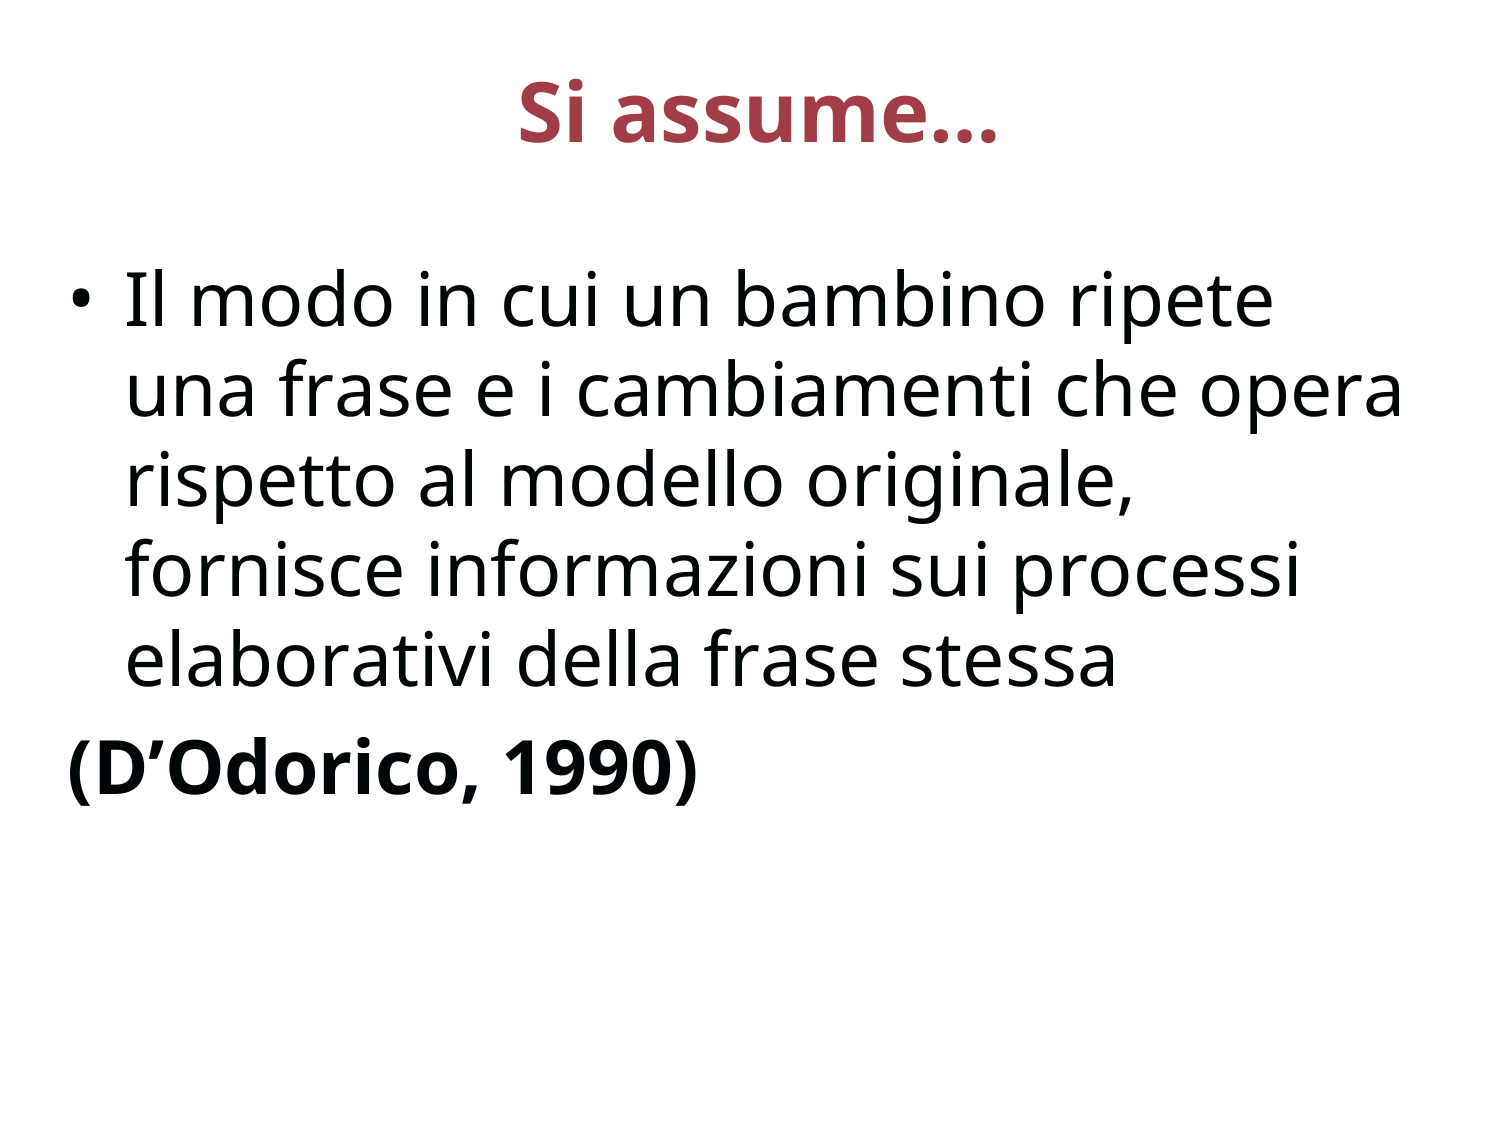

# Si assume…
Il modo in cui un bambino ripete una frase e i cambiamenti che opera rispetto al modello originale, fornisce informazioni sui processi elaborativi della frase stessa
(D’Odorico, 1990)